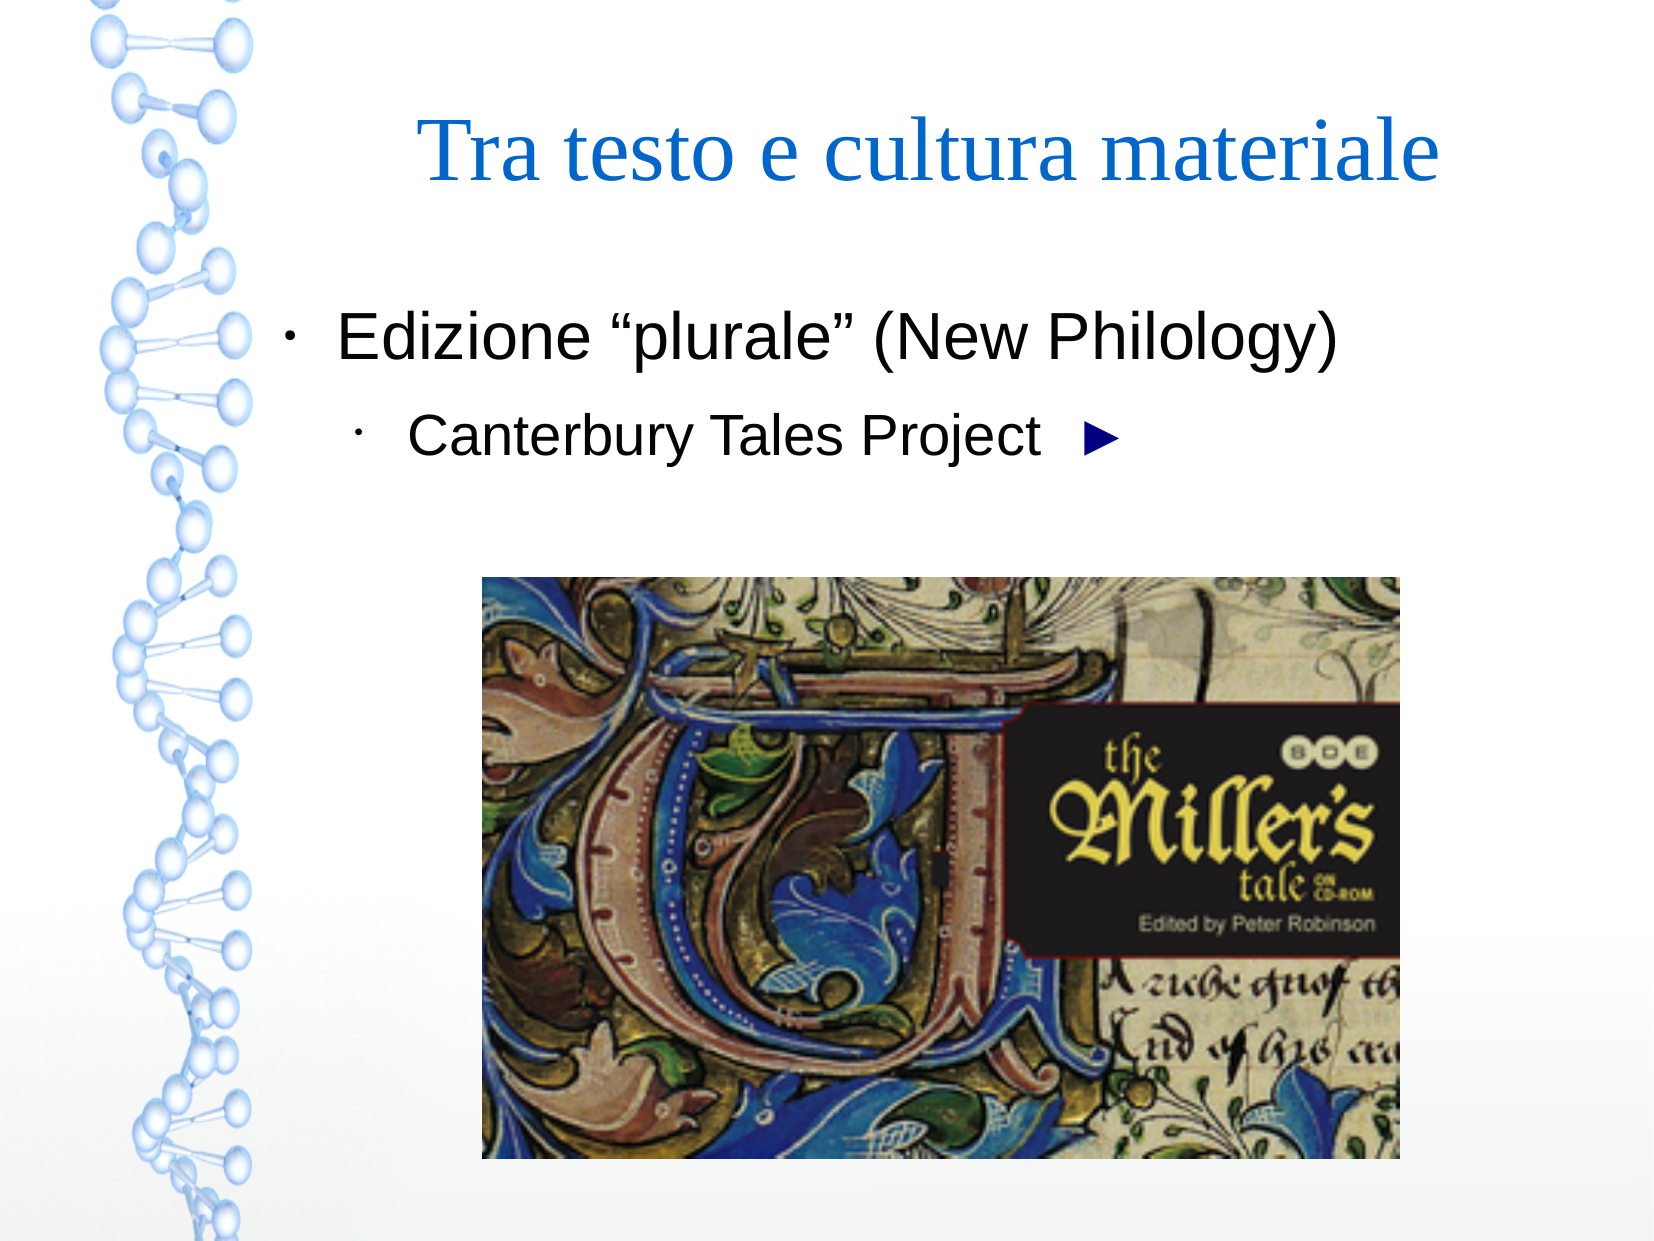

Tra testo e cultura materiale
# Edizione “plurale” (New Philology)
Canterbury Tales Project ►